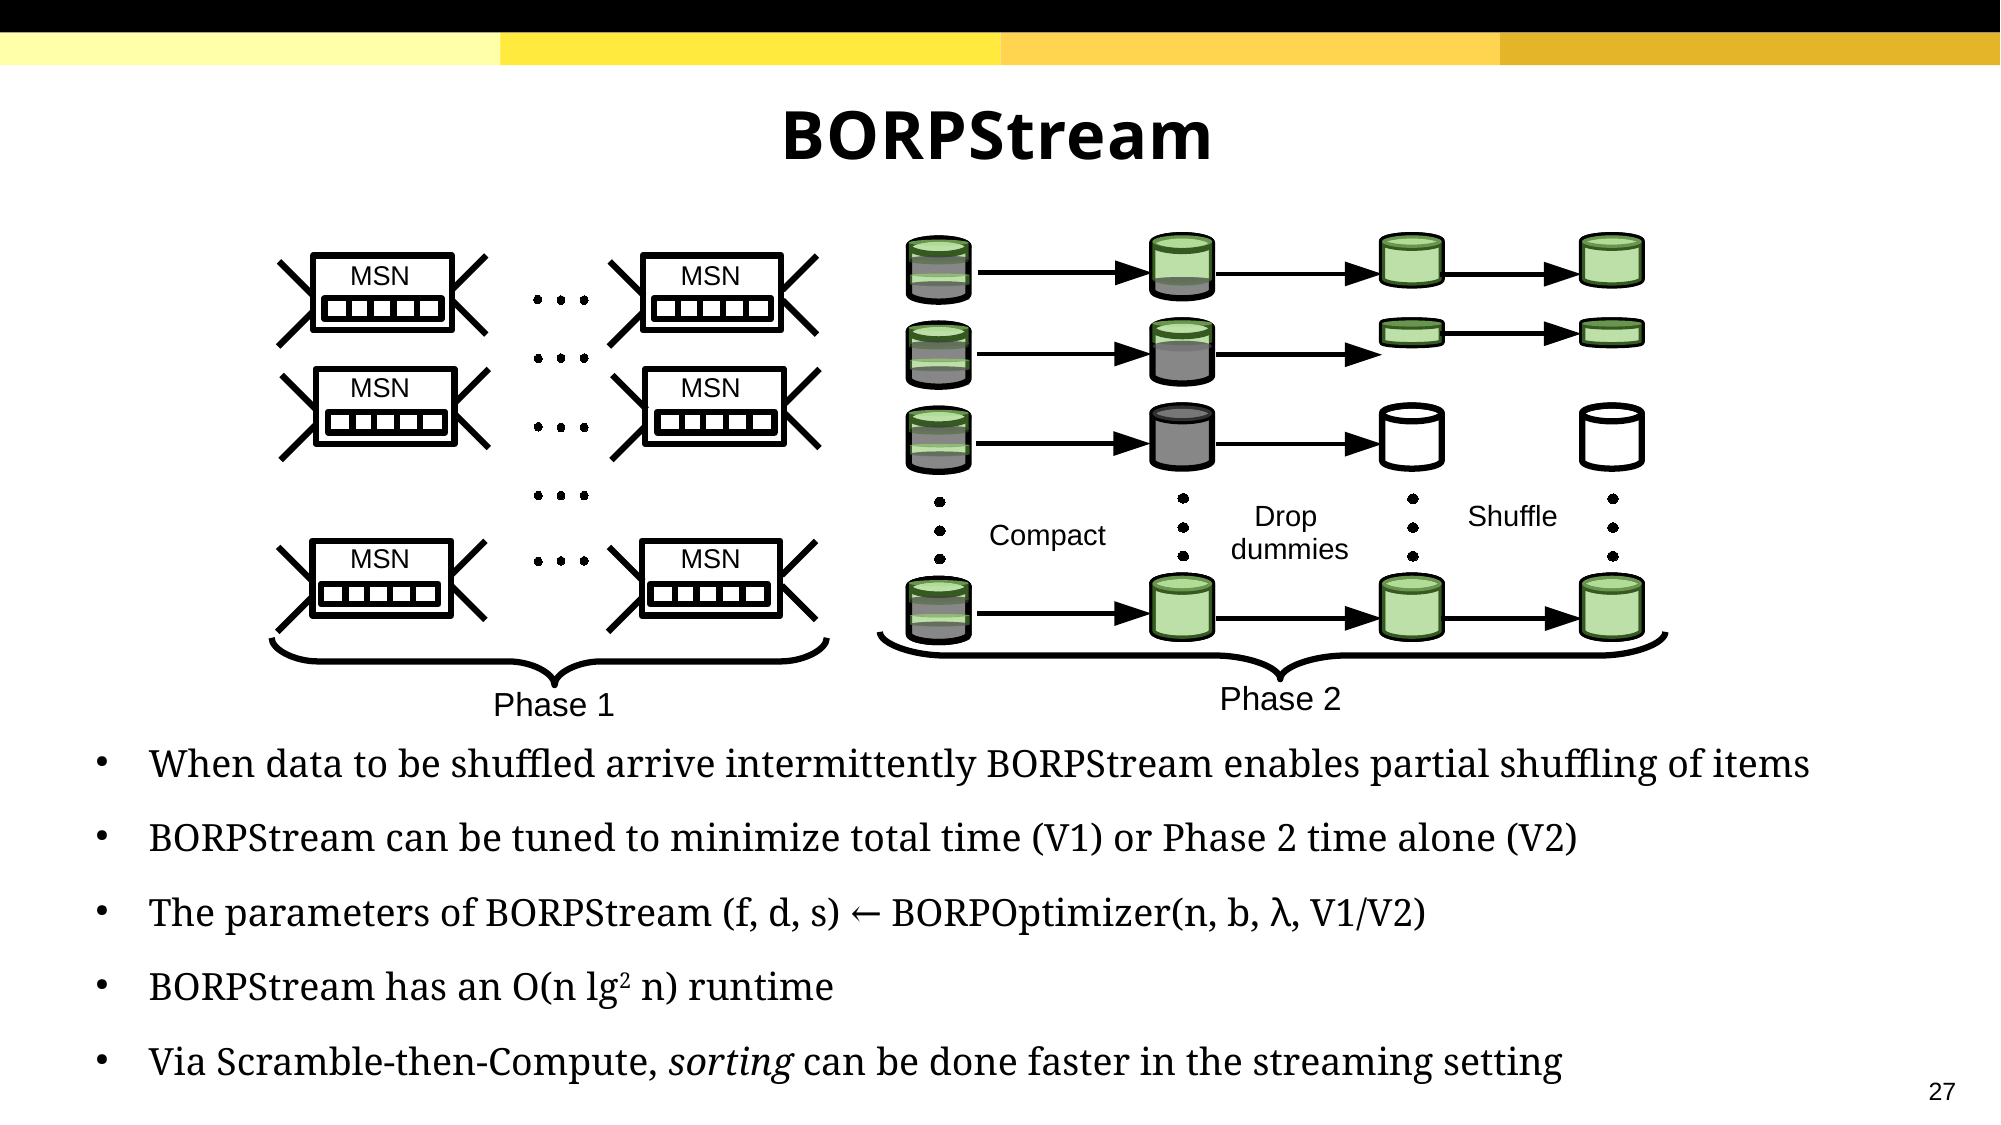

# BORPStream
MSN
MSN
MSN
MSN
Drop
dummies
Shuffle
Compact
MSN
MSN
Phase 2
Phase 1
When data to be shuffled arrive intermittently BORPStream enables partial shuffling of items
BORPStream can be tuned to minimize total time (V1) or Phase 2 time alone (V2)
The parameters of BORPStream (f, d, s) ← BORPOptimizer(n, b, λ, V1/V2)
BORPStream has an O(n lg2 n) runtime
Via Scramble-then-Compute, sorting can be done faster in the streaming setting
27